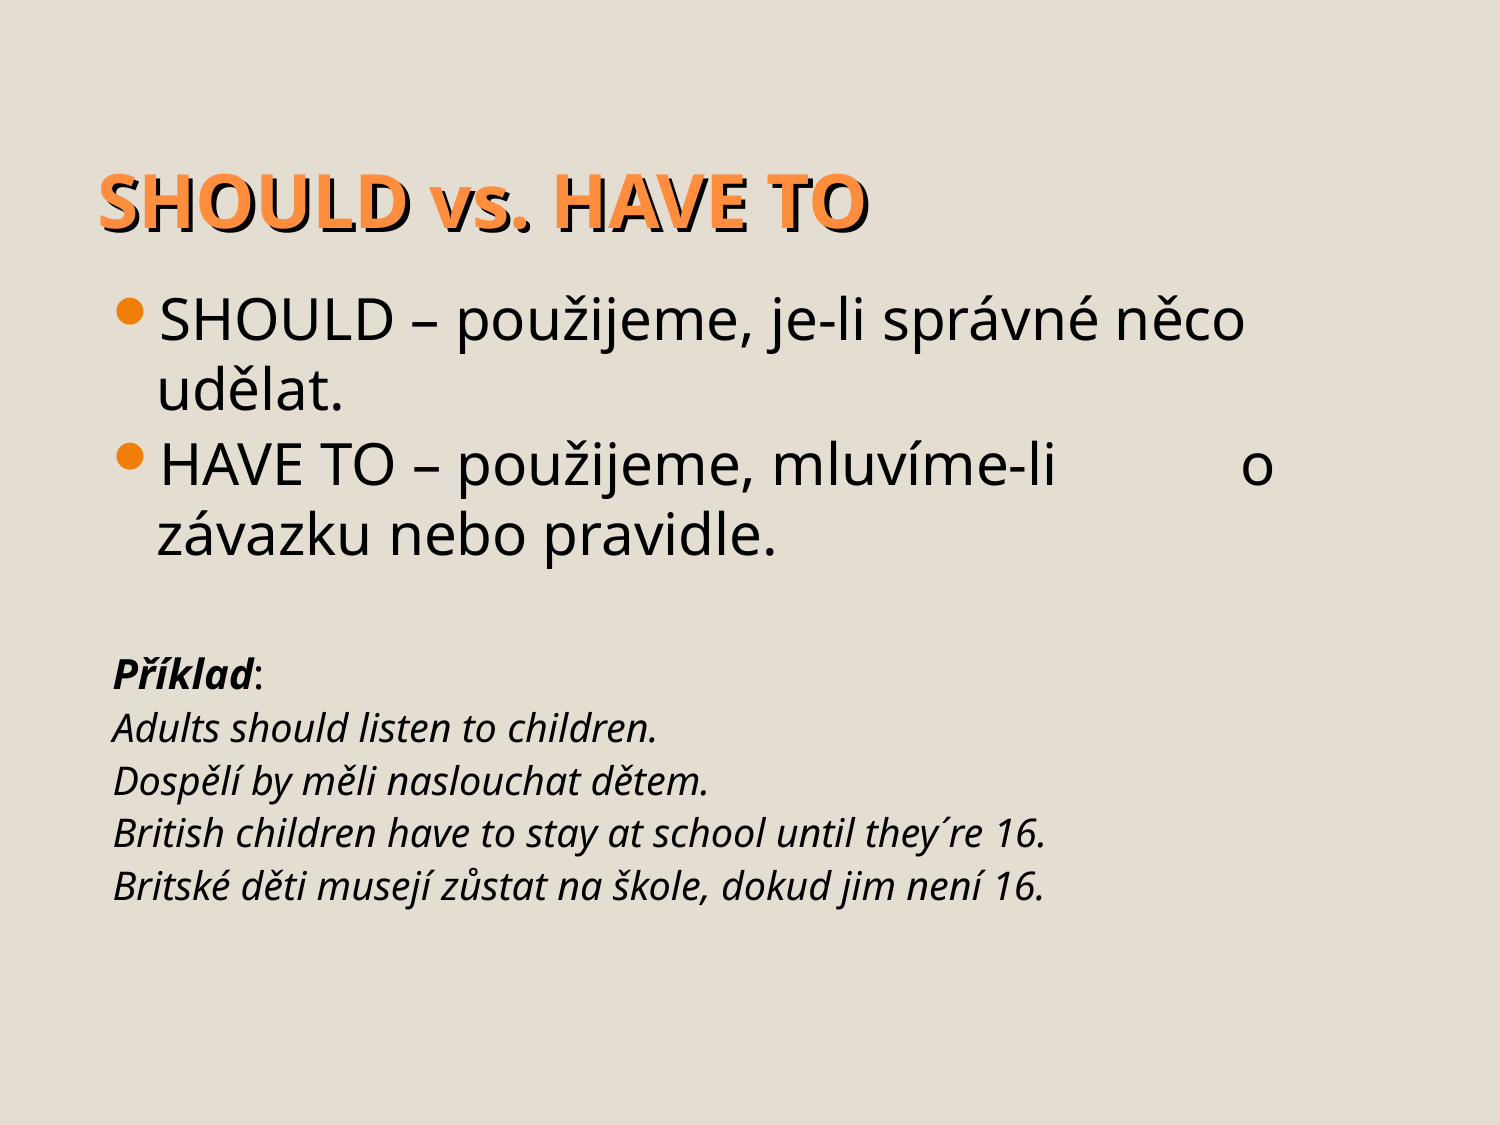

# SHOULD vs. HAVE TO
SHOULD – použijeme, je-li správné něco udělat.
HAVE TO – použijeme, mluvíme-li o závazku nebo pravidle.
Příklad:
Adults should listen to children.
Dospělí by měli naslouchat dětem.
British children have to stay at school until they´re 16.
Britské děti musejí zůstat na škole, dokud jim není 16.